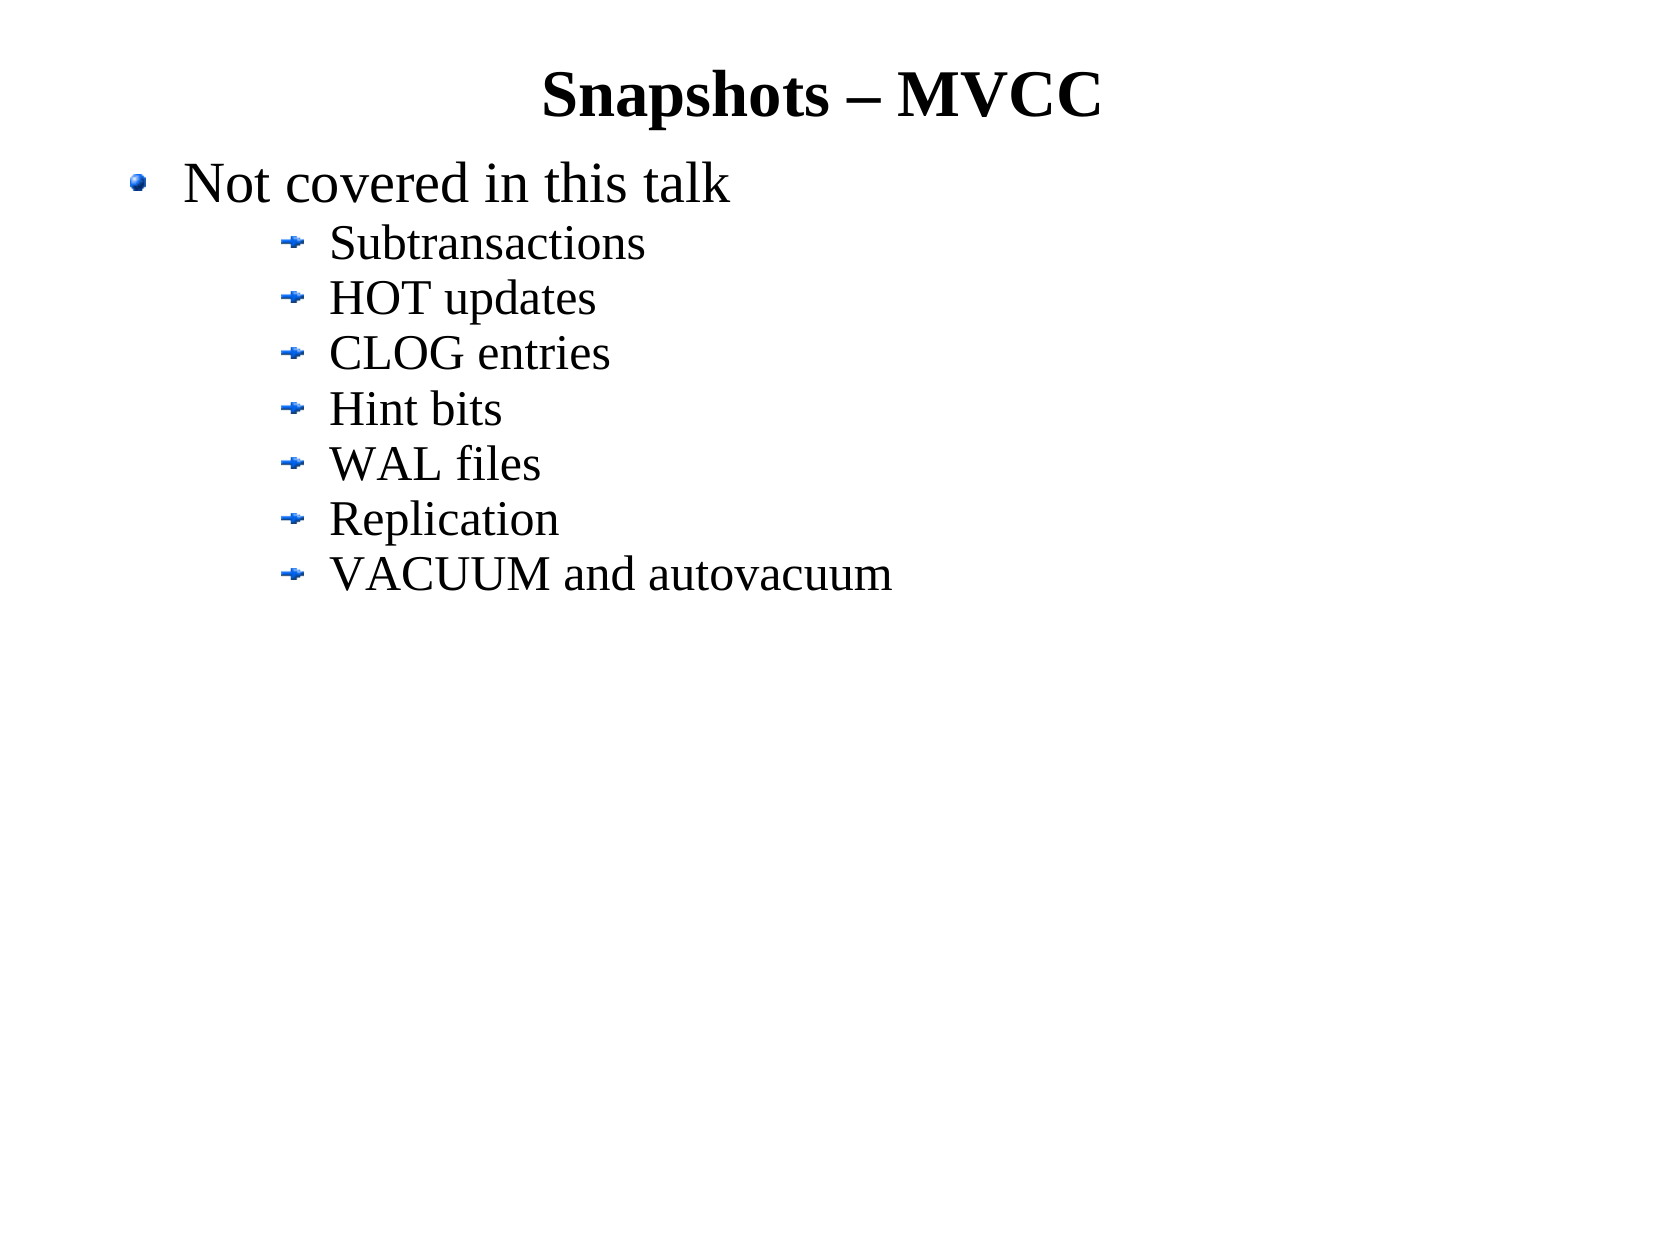

# Snapshots – MVCC
Not covered in this talk
Subtransactions
HOT updates
CLOG entries
Hint bits
WAL files
Replication
VACUUM and autovacuum